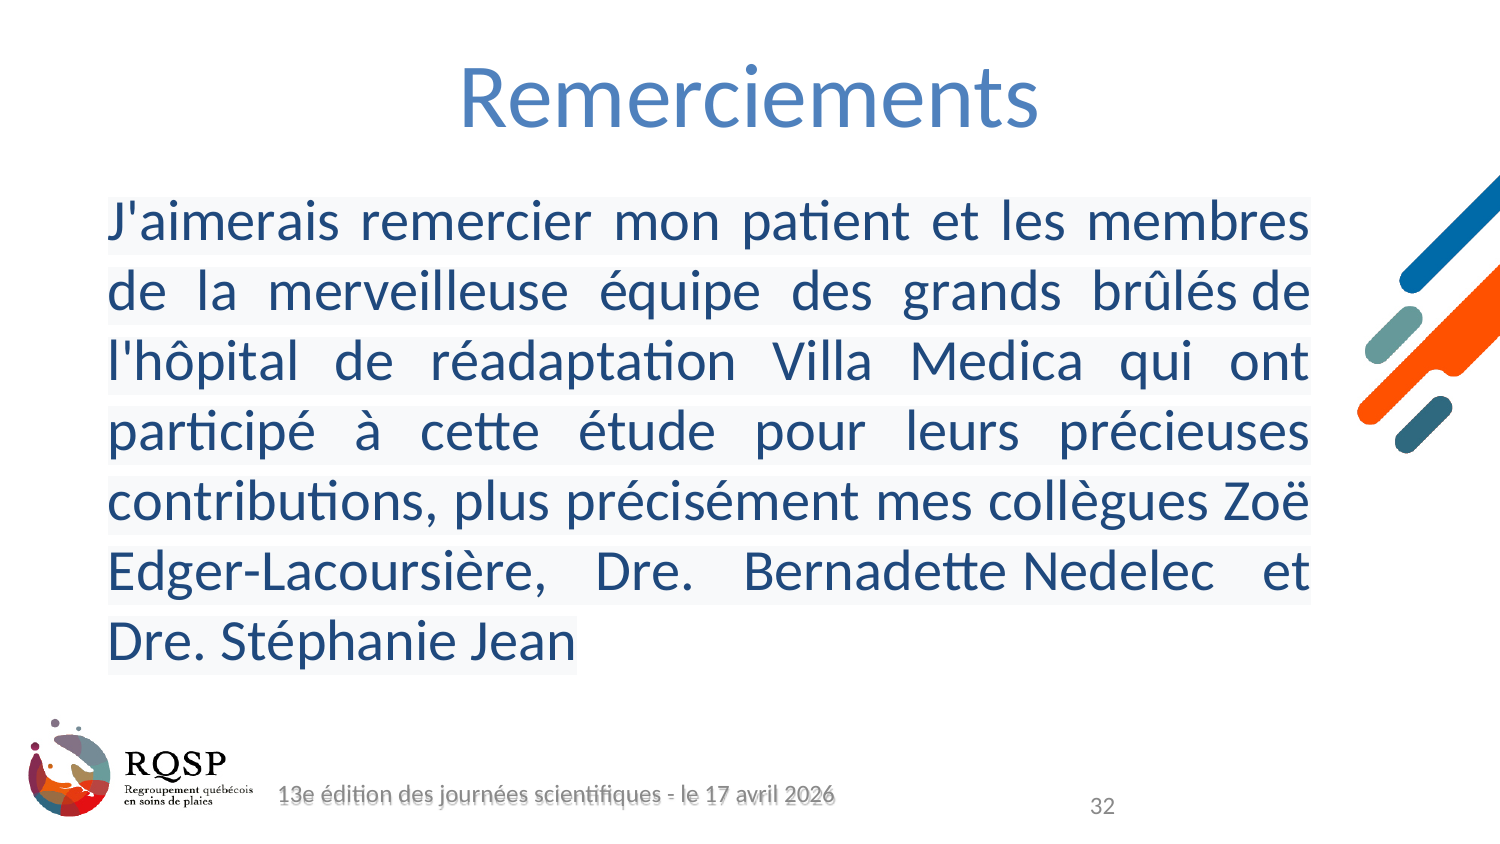

# Remerciements
J'aimerais remercier mon patient et les membres de la merveilleuse équipe des grands brûlés de l'hôpital de réadaptation Villa Medica qui ont participé à cette étude pour leurs précieuses contributions, plus précisément mes collègues Zoë Edger-Lacoursière, Dre. Bernadette Nedelec et Dre. Stéphanie Jean